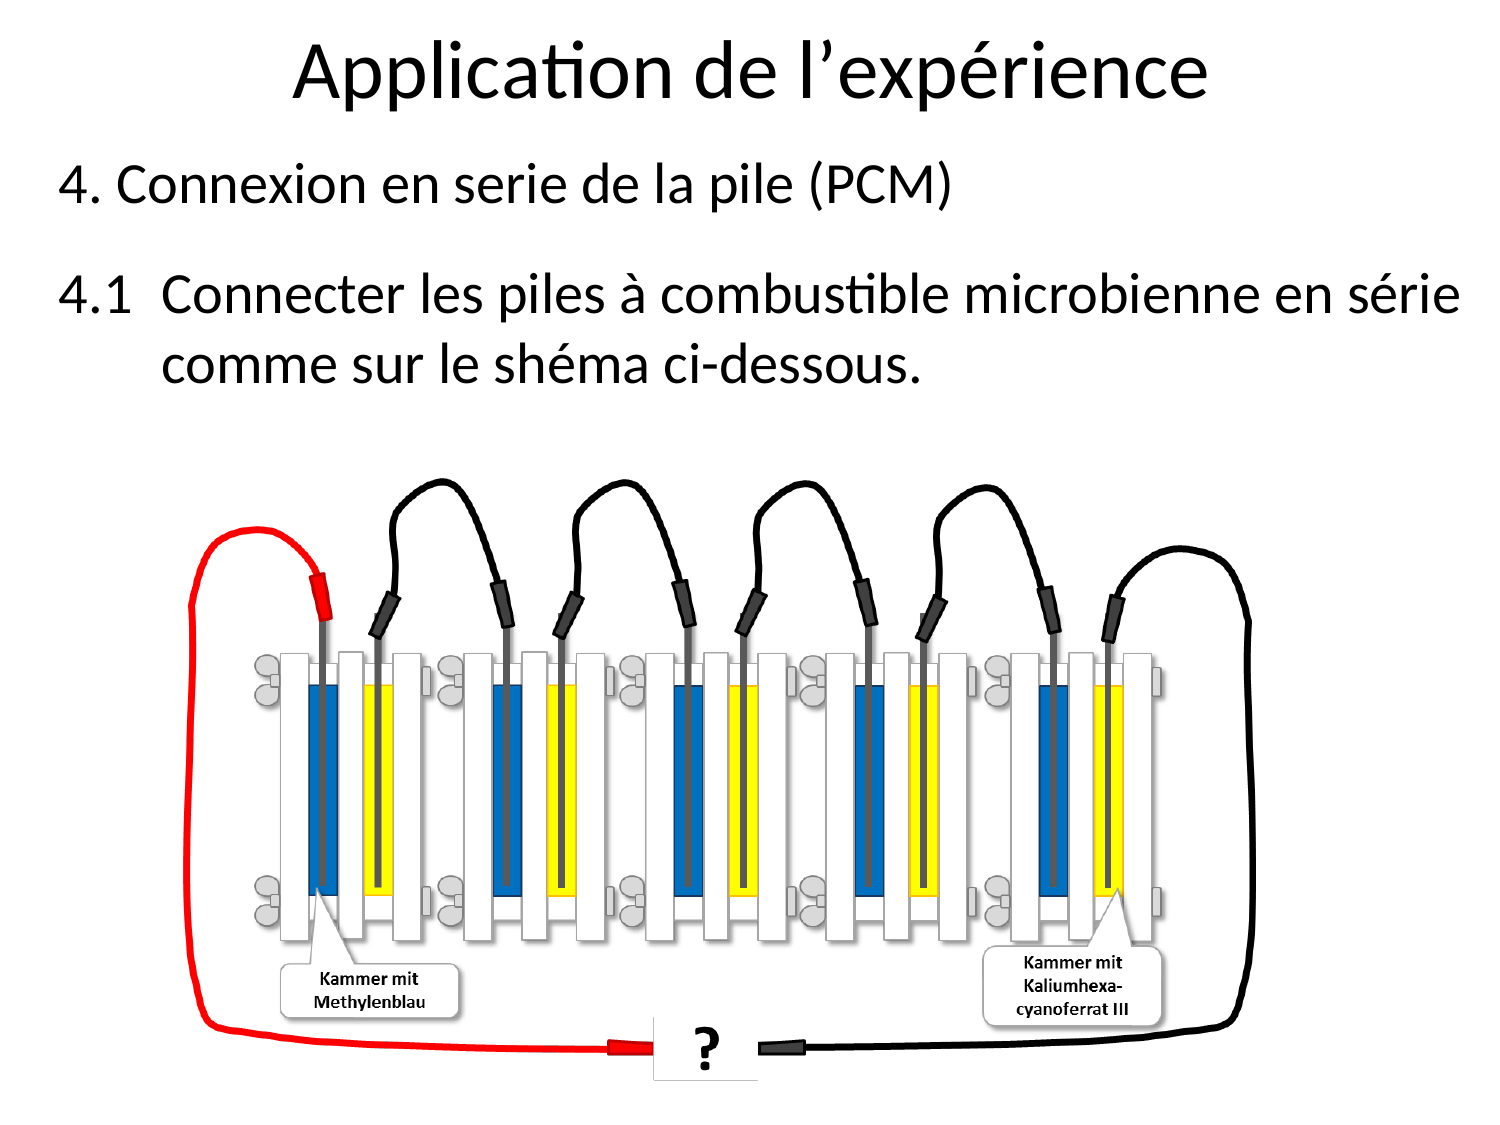

# Application de l’expérience
 Connexion en serie de la pile (PCM)
4.1	Connecter les piles à combustible microbienne en série comme sur le shéma ci-dessous.